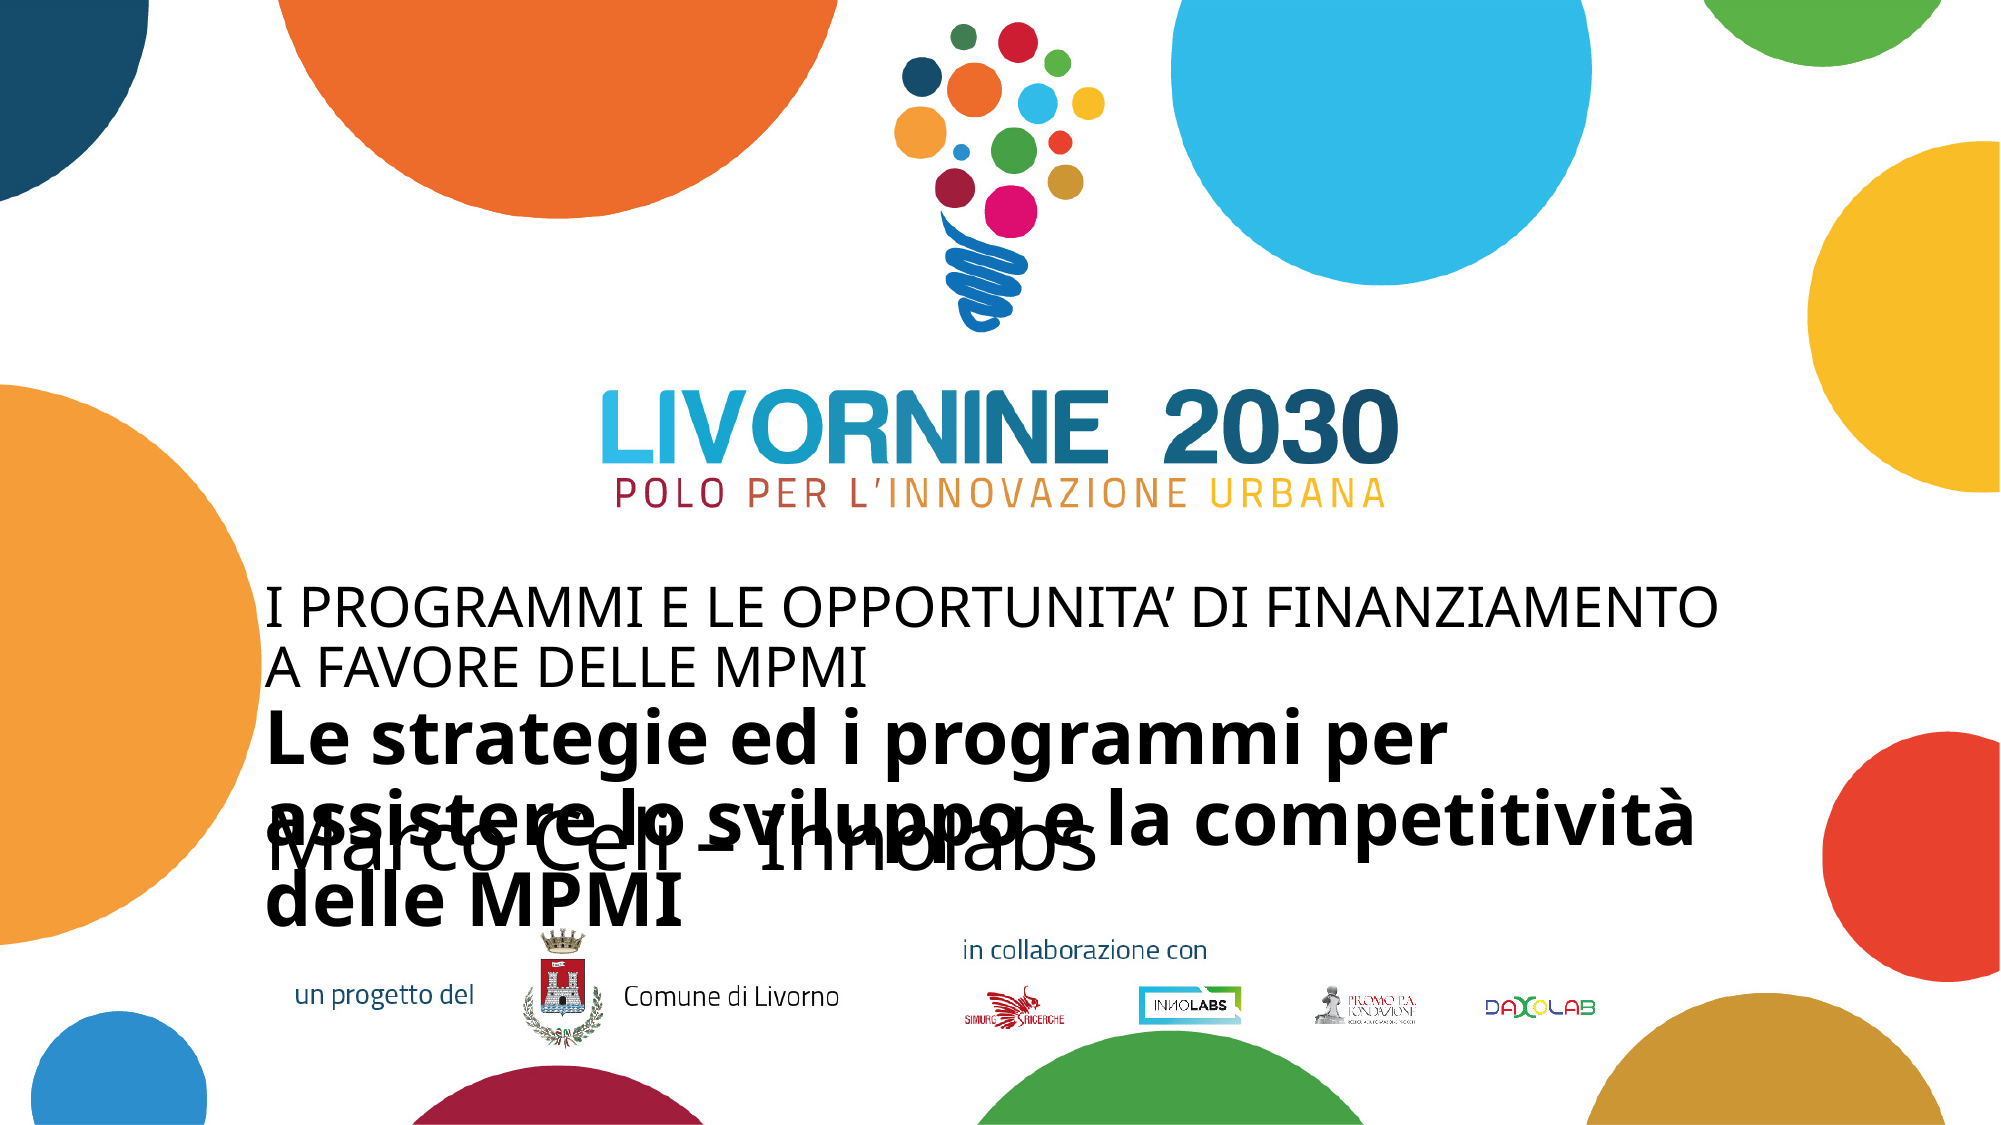

# I PROGRAMMI E LE OPPORTUNITA’ DI FINANZIAMENTO A FAVORE DELLE MPMI Le strategie ed i programmi per assistere lo sviluppo e la competitività delle MPMI
Marco Celi – Innolabs